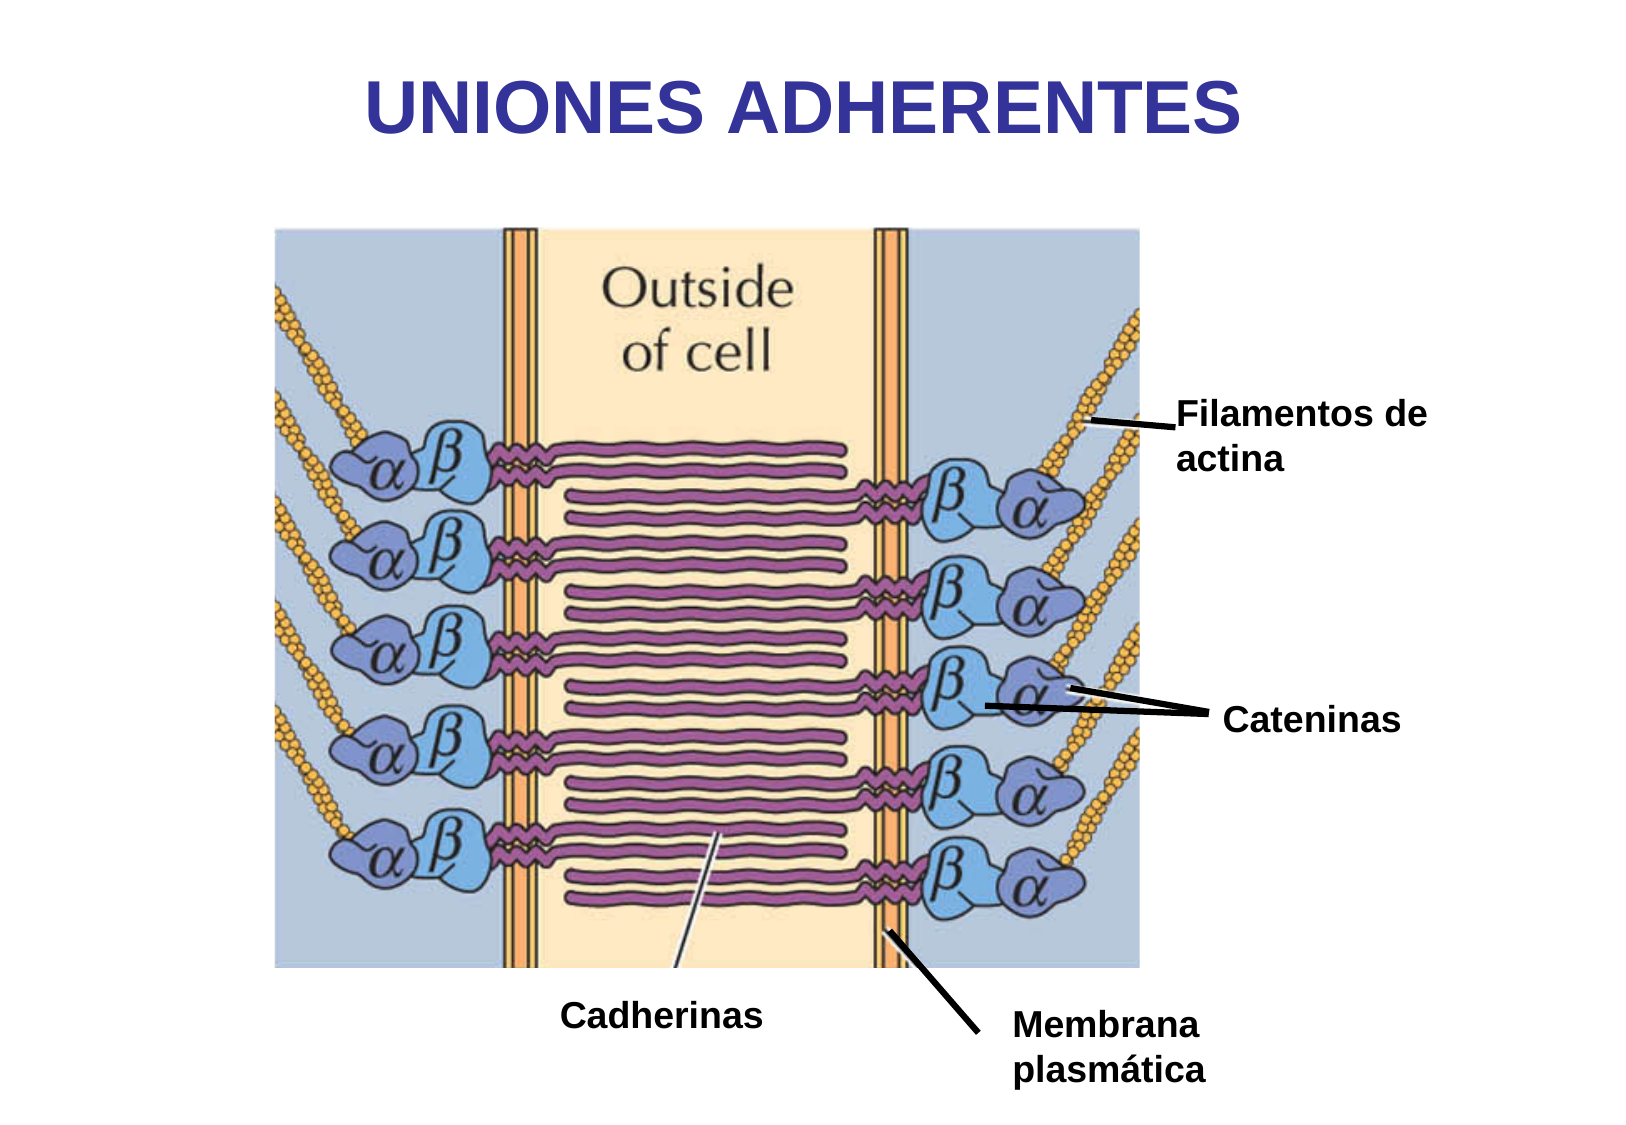

UNIONES ADHERENTES
Filamentos de actina
Cateninas
Cadherinas
Membrana plasmática